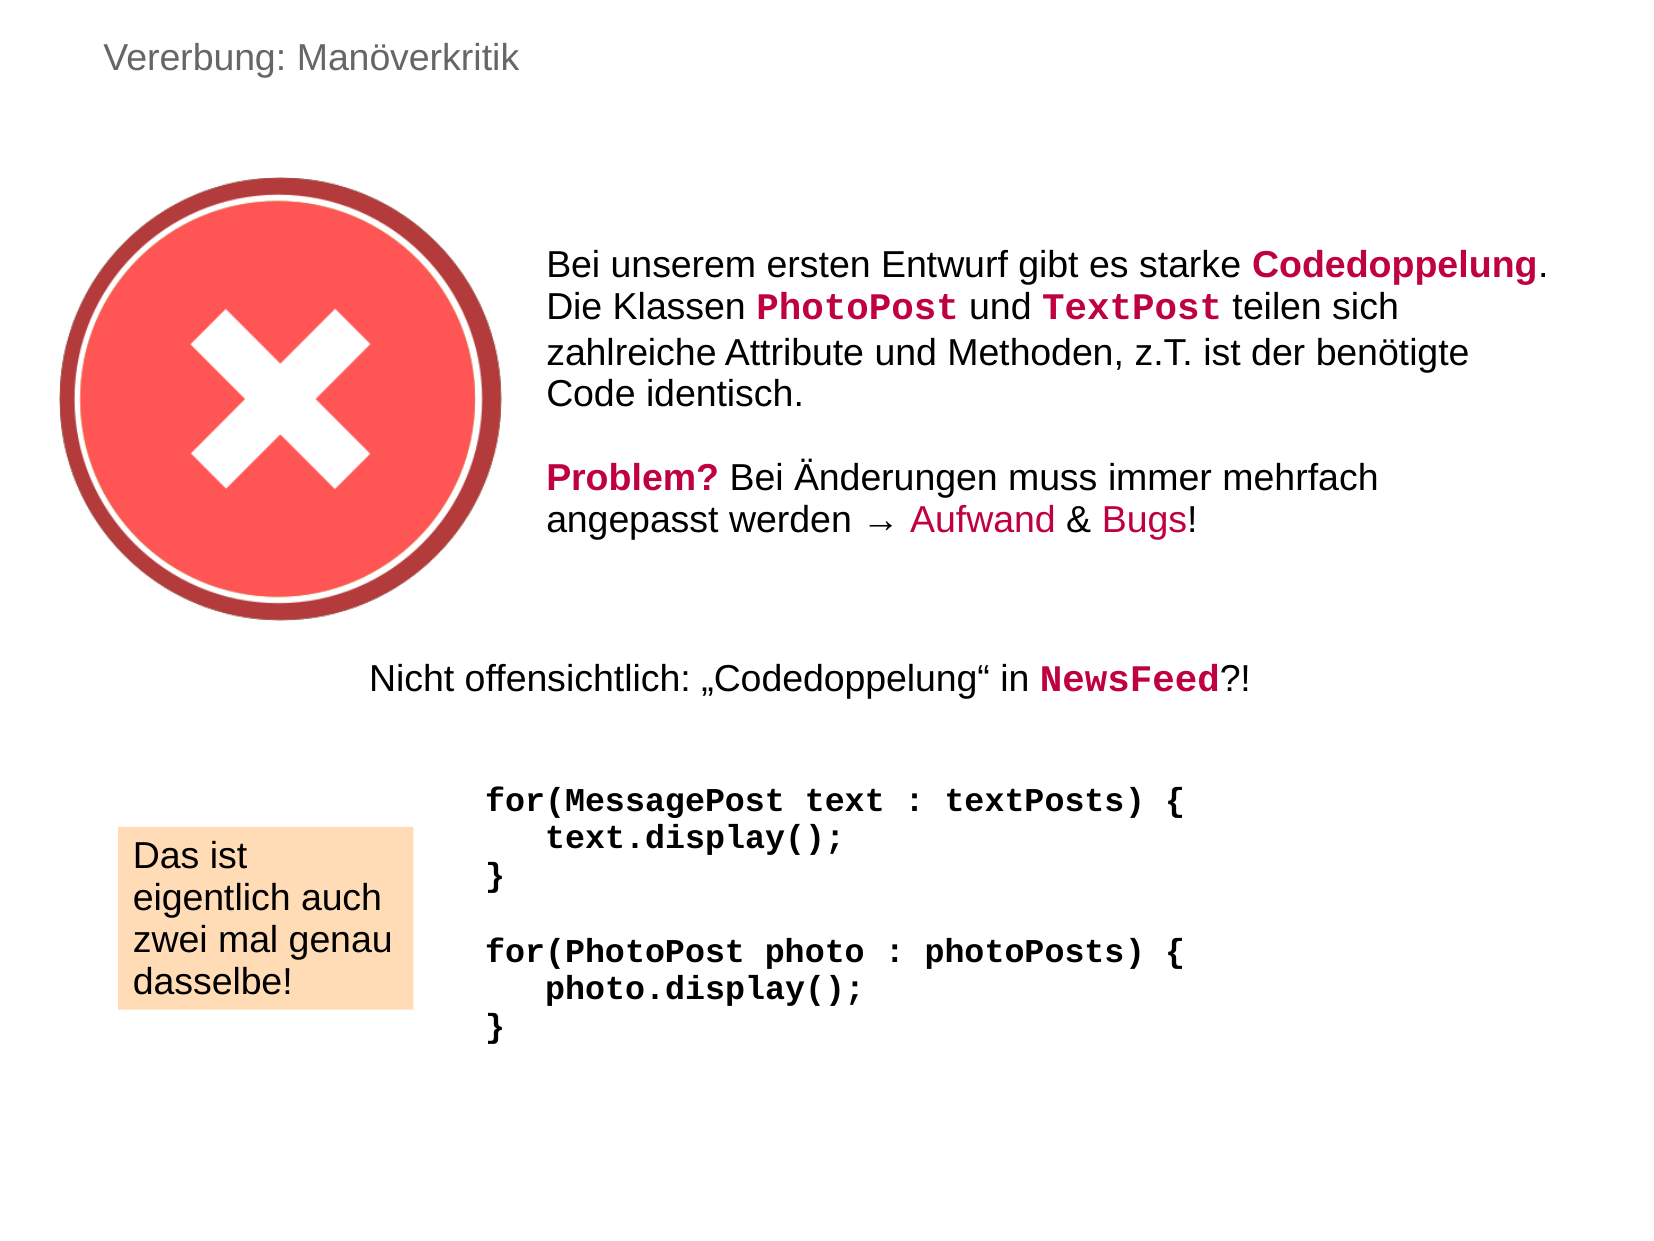

Vererbung: Manöverkritik
Bei unserem ersten Entwurf gibt es starke Codedoppelung. Die Klassen PhotoPost und TextPost teilen sich zahlreiche Attribute und Methoden, z.T. ist der benötigte Code identisch.
Problem? Bei Änderungen muss immer mehrfach angepasst werden → Aufwand & Bugs!
Nicht offensichtlich: „Codedoppelung“ in NewsFeed?!
 for(MessagePost text : textPosts) {
 text.display();
 }
 for(PhotoPost photo : photoPosts) {
 photo.display();
 }
Das ist eigentlich auch zwei mal genau dasselbe!